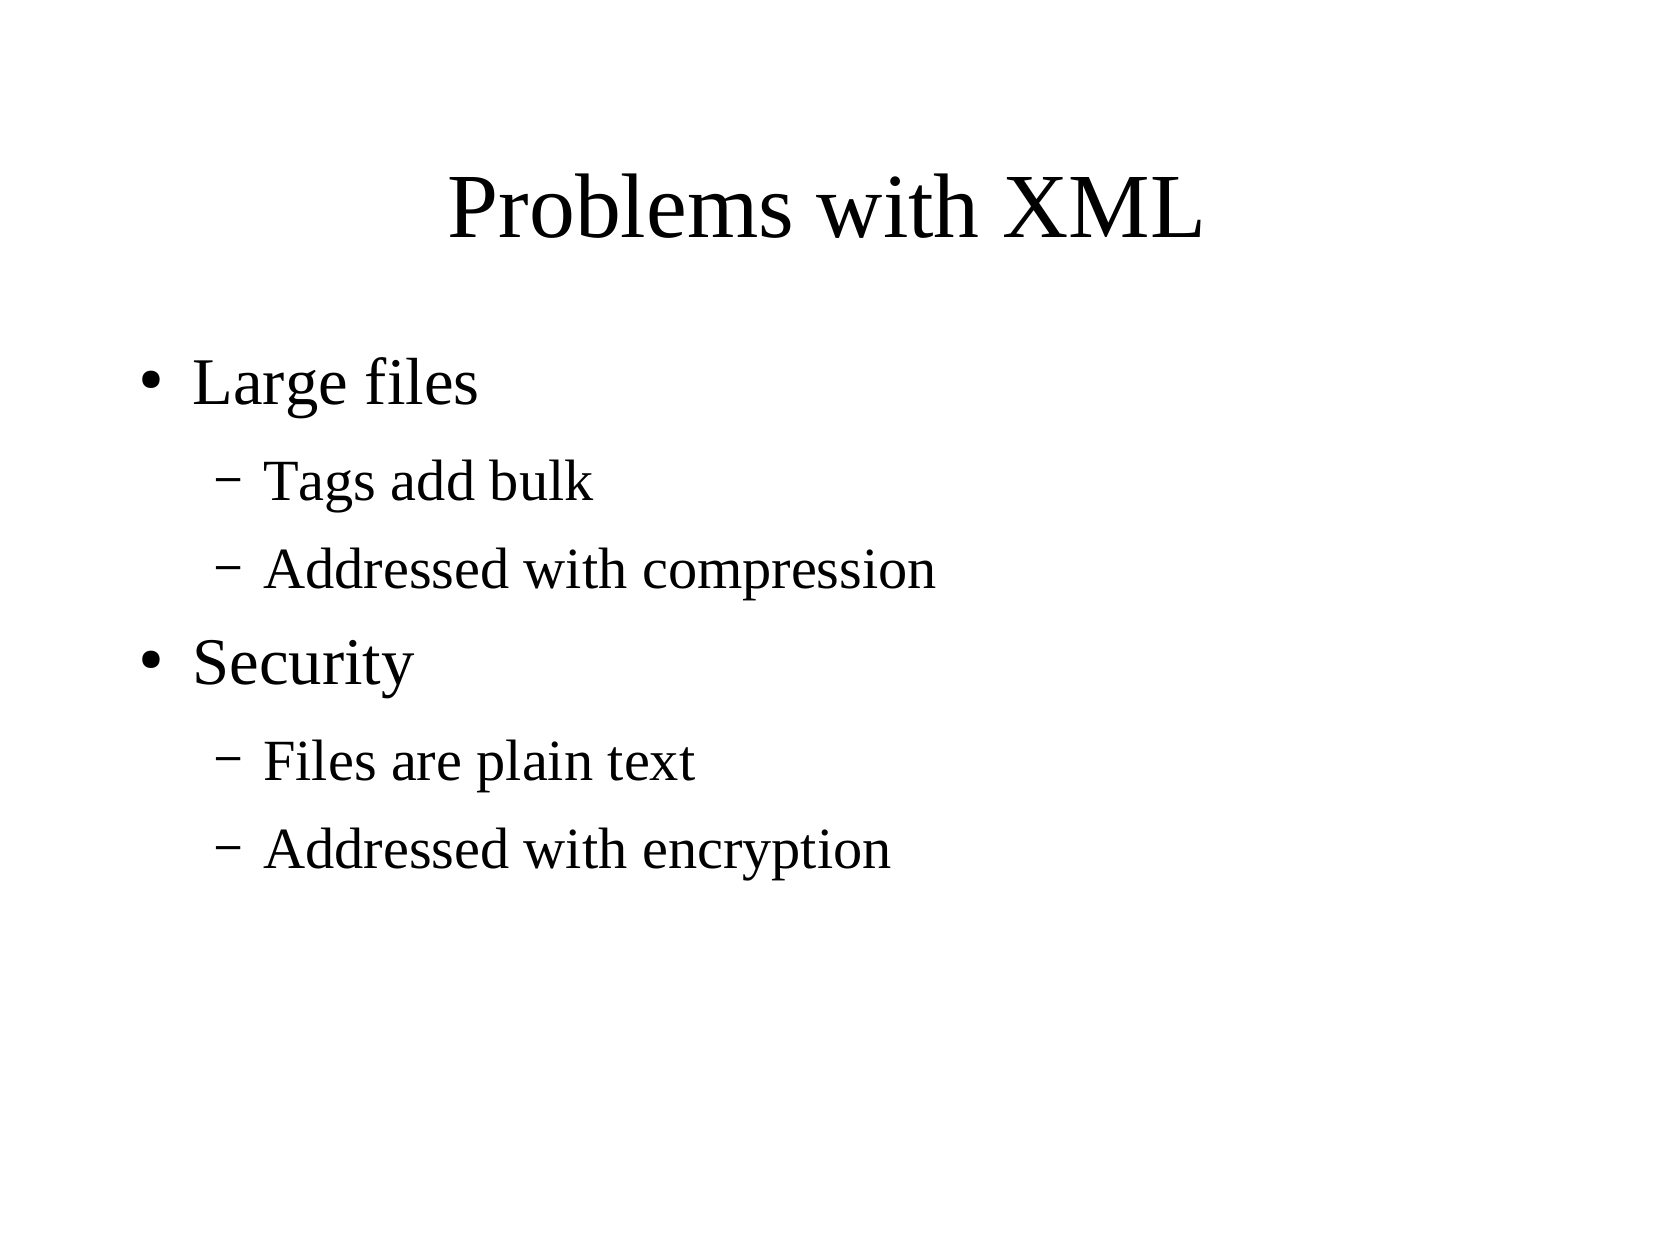

# Problems with XML
Large files
Tags add bulk
Addressed with compression
Security
Files are plain text
Addressed with encryption